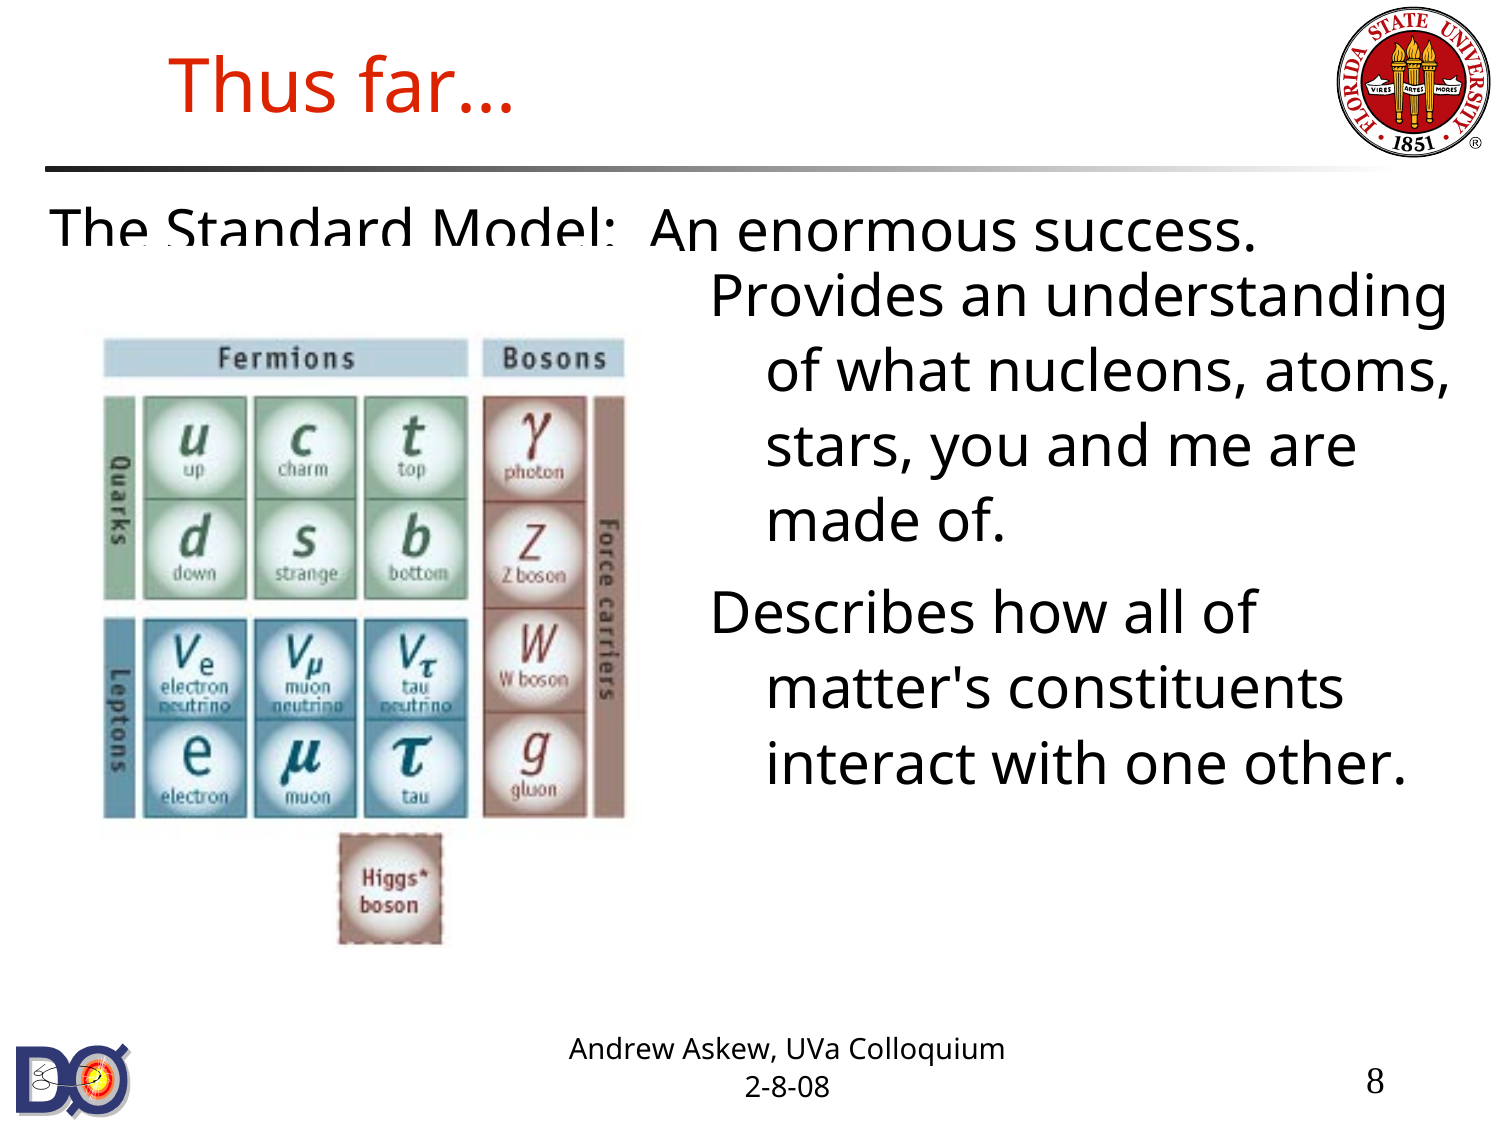

# Thus far...
The Standard Model: An enormous success.
Provides an understanding of what nucleons, atoms, stars, you and me are made of.
Describes how all of matter's constituents interact with one other.